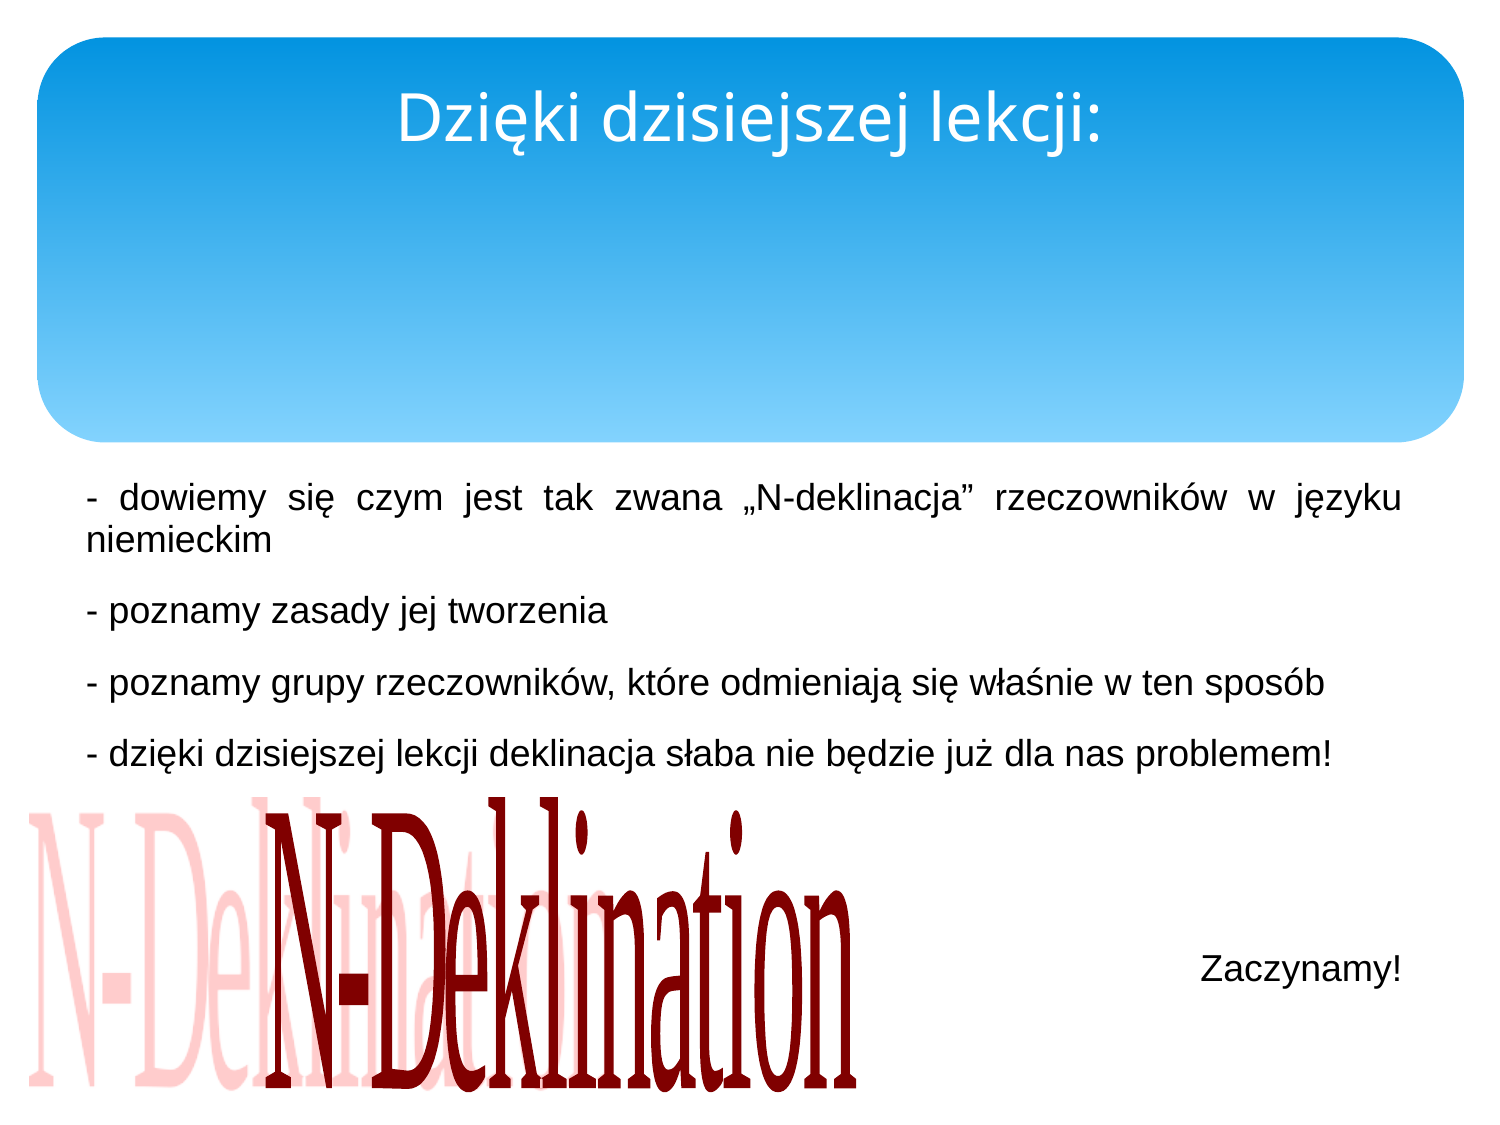

Dzięki dzisiejszej lekcji:
# - dowiemy się czym jest tak zwana „N-deklinacja” rzeczowników w języku niemieckim
- poznamy zasady jej tworzenia
- poznamy grupy rzeczowników, które odmieniają się właśnie w ten sposób
- dzięki dzisiejszej lekcji deklinacja słaba nie będzie już dla nas problemem!
Zaczynamy!
N-Deklination